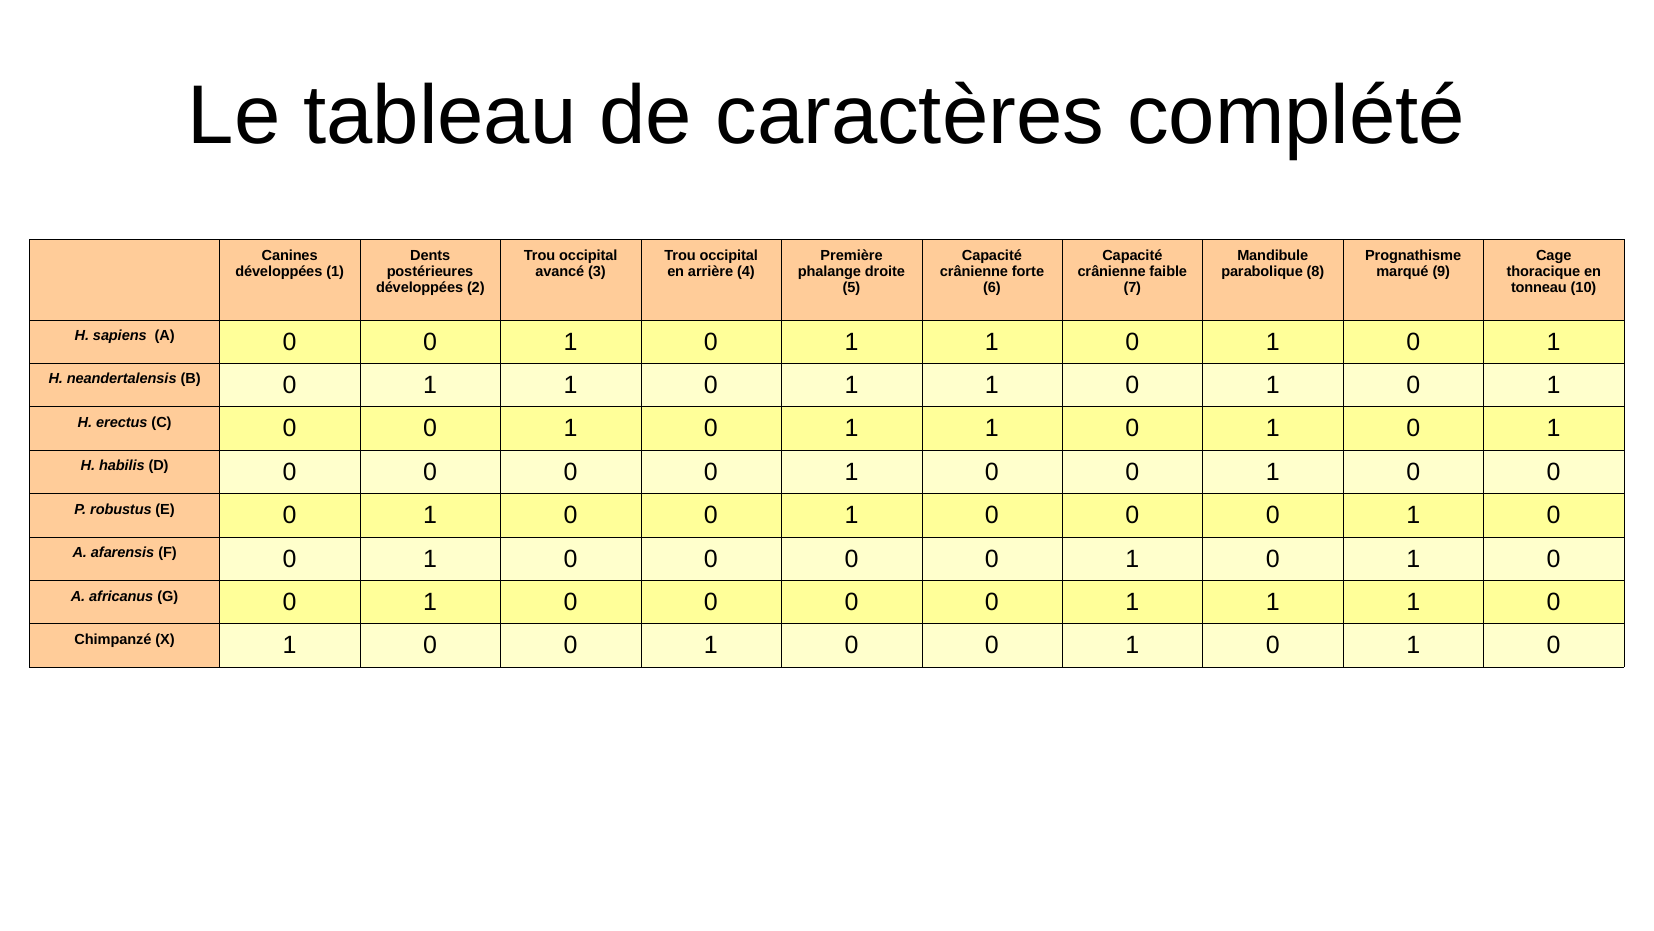

# Le tableau de caractères complété
| | Canines développées (1) | Dents postérieures développées (2) | Trou occipital avancé (3) | Trou occipital en arrière (4) | Première phalange droite (5) | Capacité crânienne forte (6) | Capacité crânienne faible (7) | Mandibule parabolique (8) | Prognathisme marqué (9) | Cage thoracique en tonneau (10) |
| --- | --- | --- | --- | --- | --- | --- | --- | --- | --- | --- |
| H. sapiens (A) | 0 | 0 | 1 | 0 | 1 | 1 | 0 | 1 | 0 | 1 |
| H. neandertalensis (B) | 0 | 1 | 1 | 0 | 1 | 1 | 0 | 1 | 0 | 1 |
| H. erectus (C) | 0 | 0 | 1 | 0 | 1 | 1 | 0 | 1 | 0 | 1 |
| H. habilis (D) | 0 | 0 | 0 | 0 | 1 | 0 | 0 | 1 | 0 | 0 |
| P. robustus (E) | 0 | 1 | 0 | 0 | 1 | 0 | 0 | 0 | 1 | 0 |
| A. afarensis (F) | 0 | 1 | 0 | 0 | 0 | 0 | 1 | 0 | 1 | 0 |
| A. africanus (G) | 0 | 1 | 0 | 0 | 0 | 0 | 1 | 1 | 1 | 0 |
| Chimpanzé (X) | 1 | 0 | 0 | 1 | 0 | 0 | 1 | 0 | 1 | 0 |